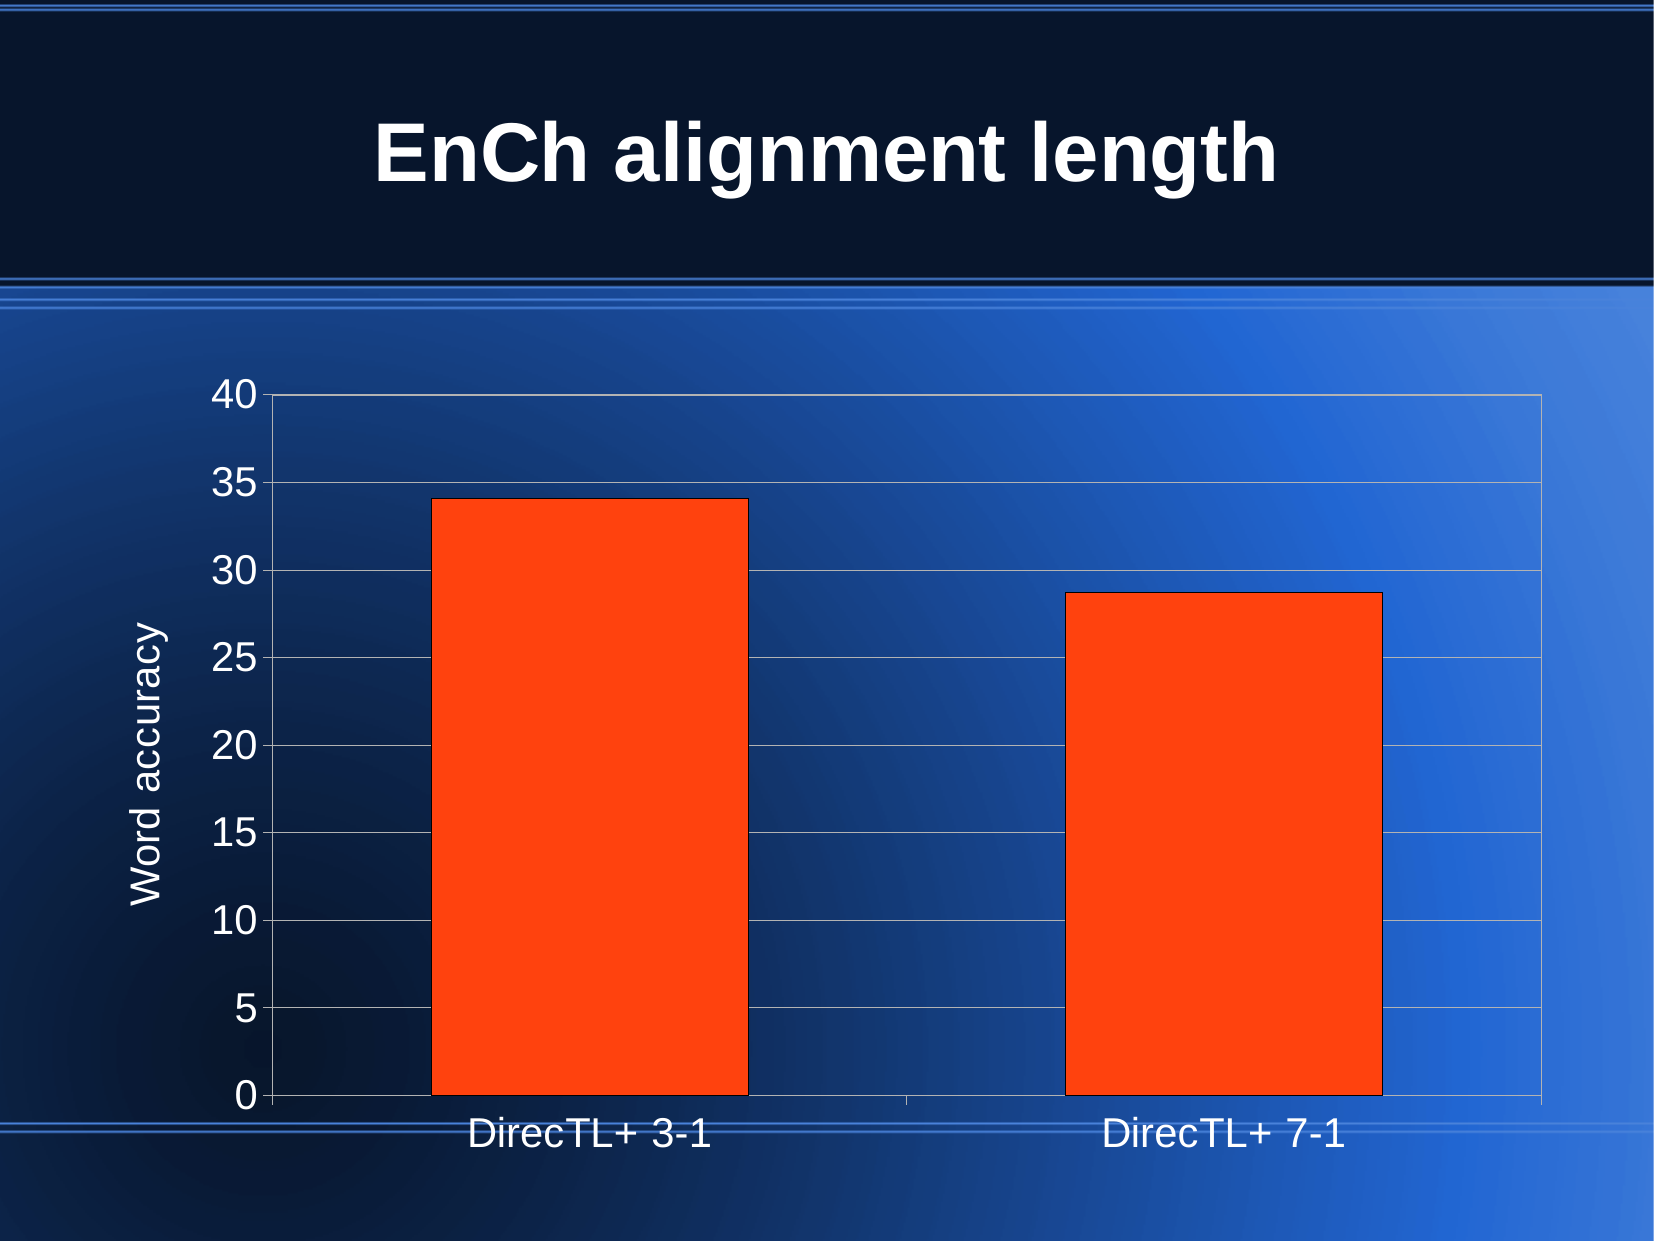

# EnCh alignment length
### Chart
| Category | |
|---|---|
| DirecTL+ 3-1 | 34.1 |
| DirecTL+ 7-1 | 28.7 |